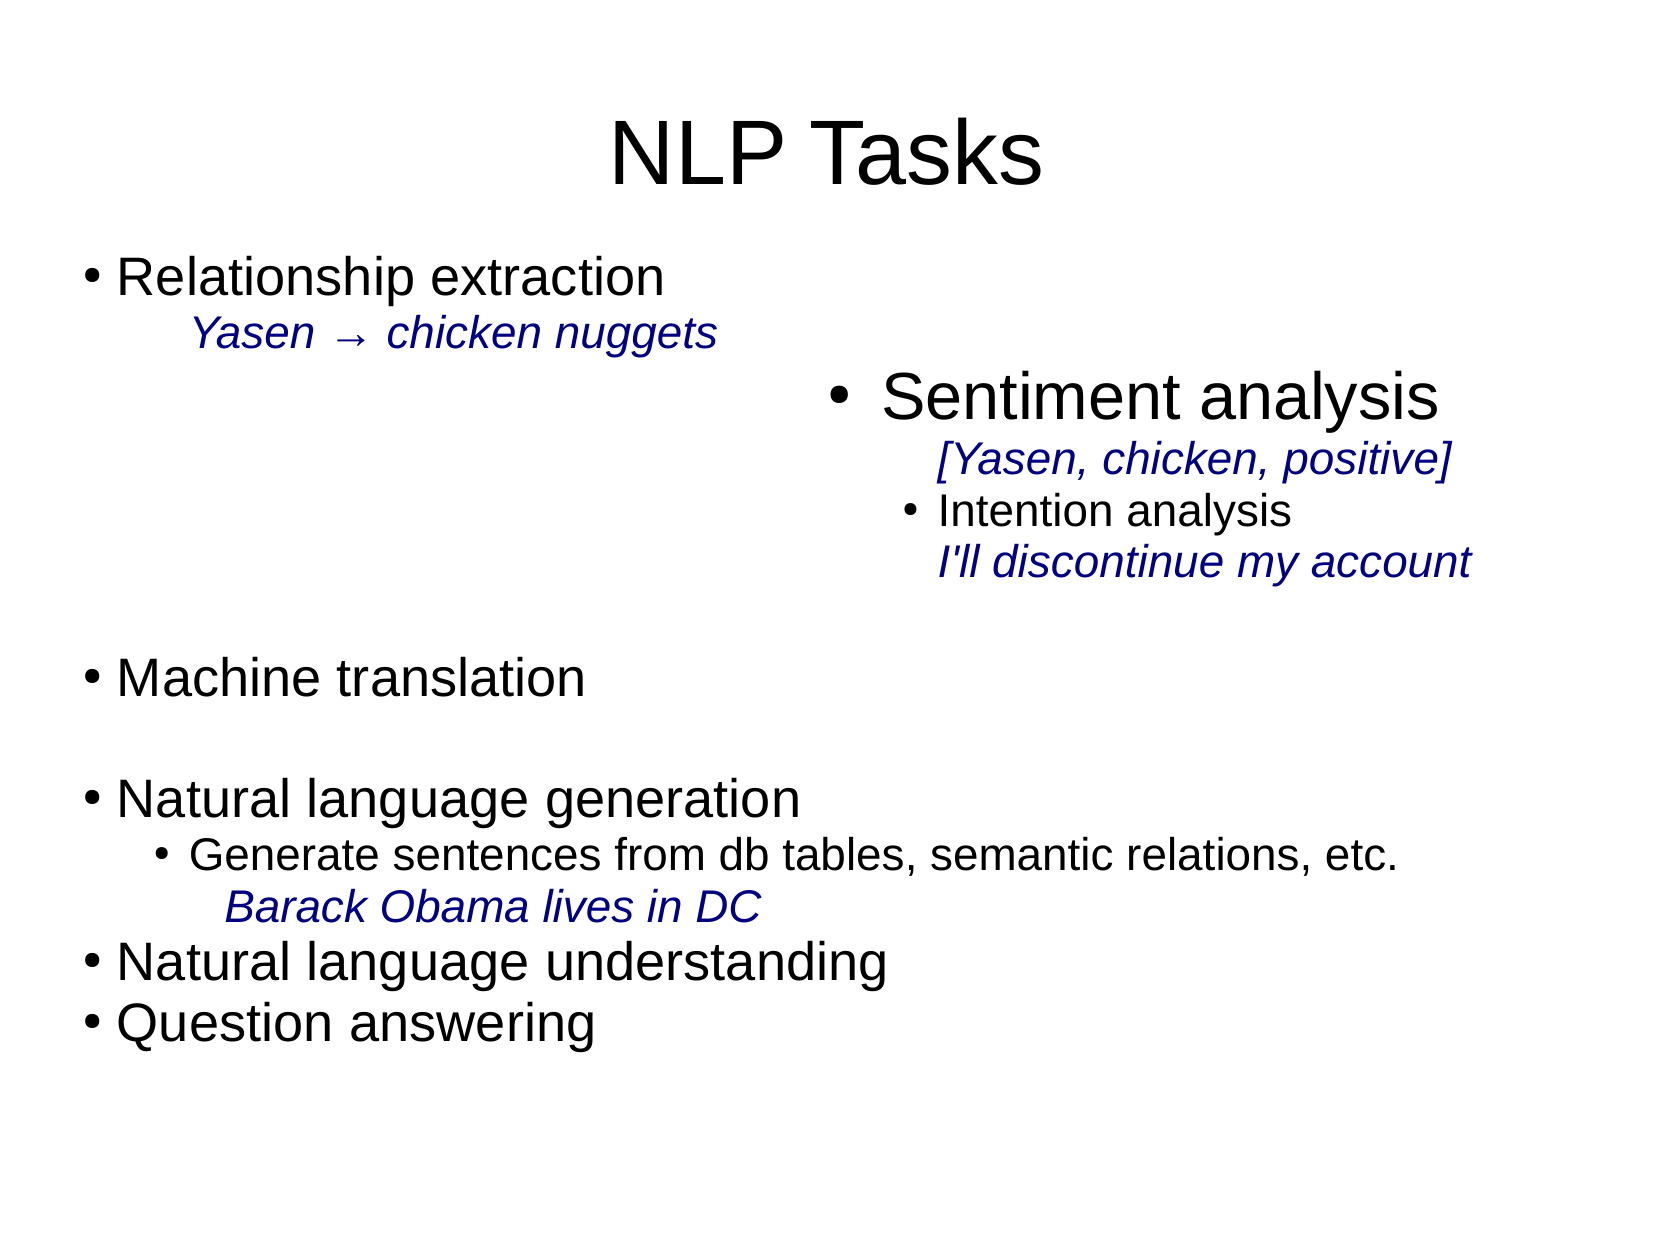

# NLP Tasks
 Relationship extraction
Yasen → chicken nuggets
 Sentiment analysis
[Yasen, chicken, positive]
Intention analysis
I'll discontinue my account
 Machine translation
 Natural language generation
Generate sentences from db tables, semantic relations, etc.
Barack Obama lives in DC
 Natural language understanding
 Question answering